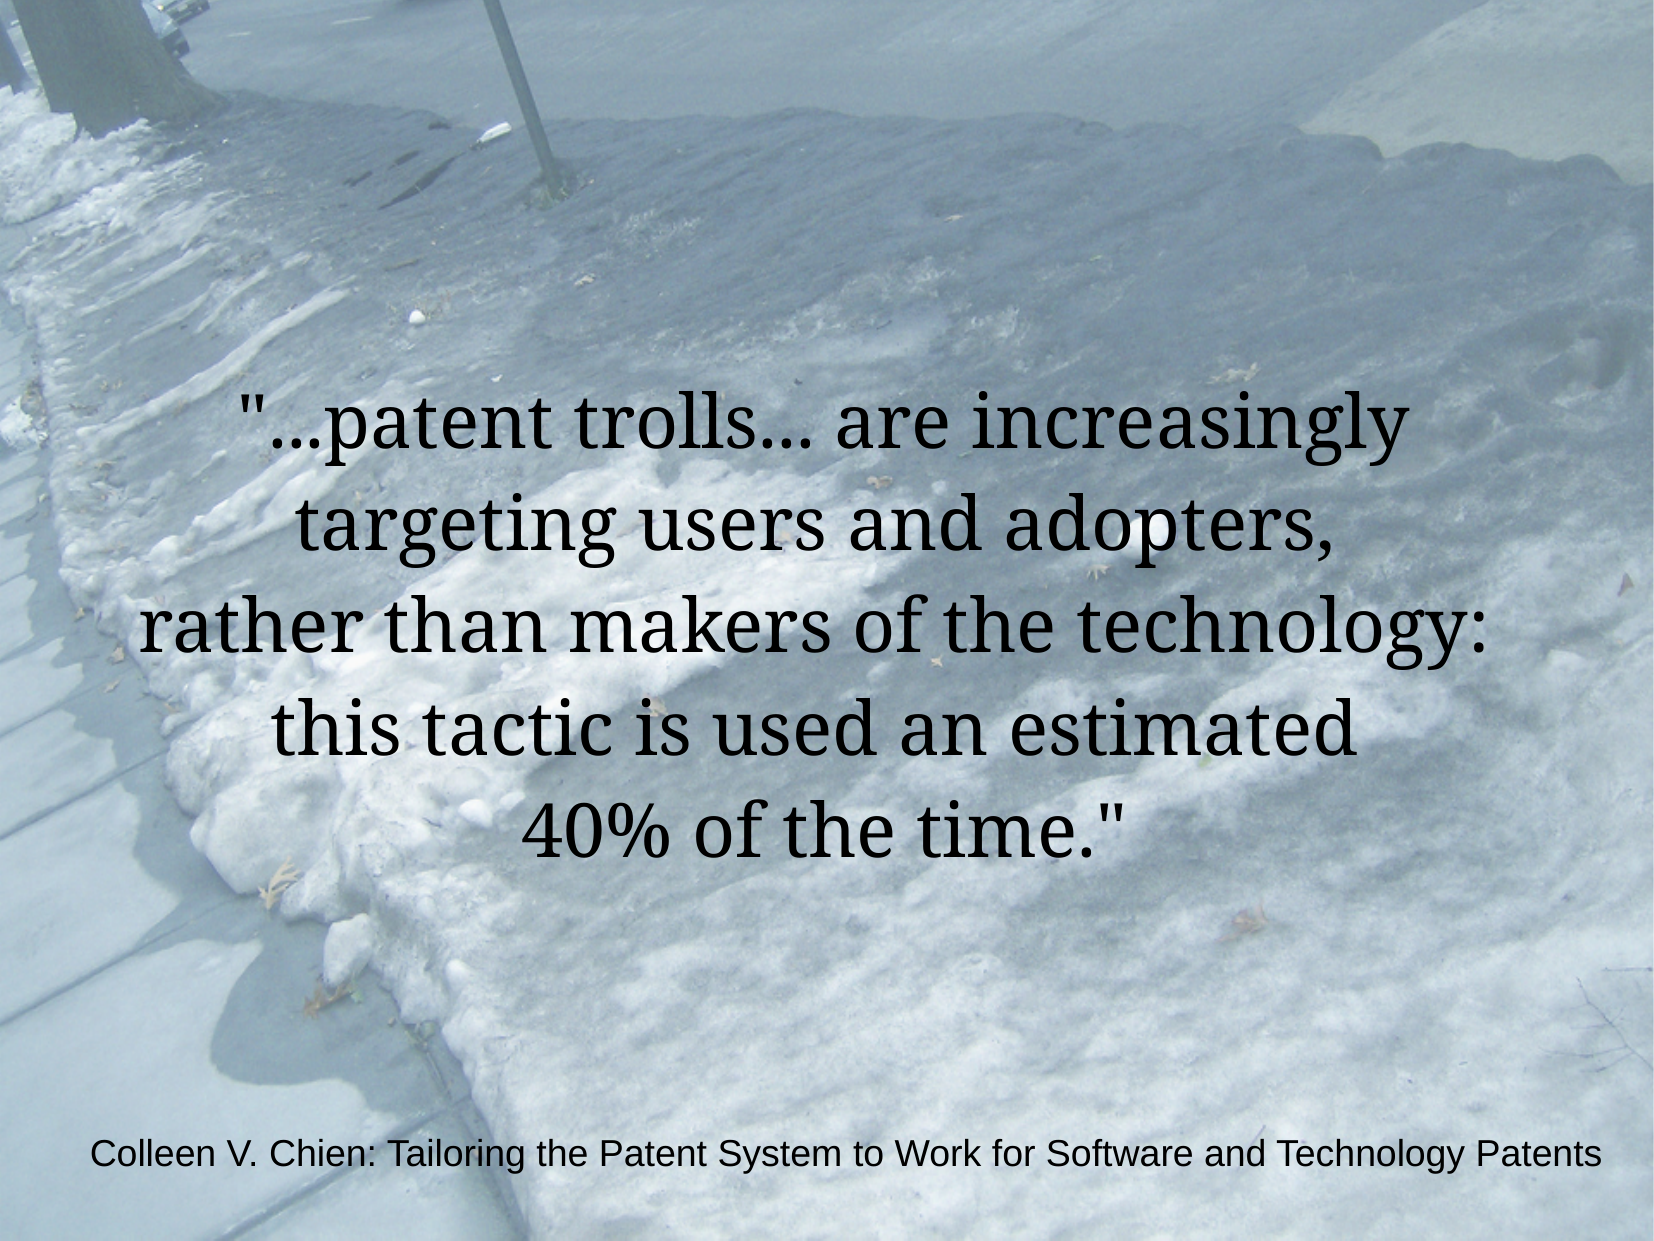

# "...patent trolls... are increasingly targeting users and adopters, rather than makers of the technology: this tactic is used an estimated 40% of the time."
Colleen V. Chien: Tailoring the Patent System to Work for Software and Technology Patents